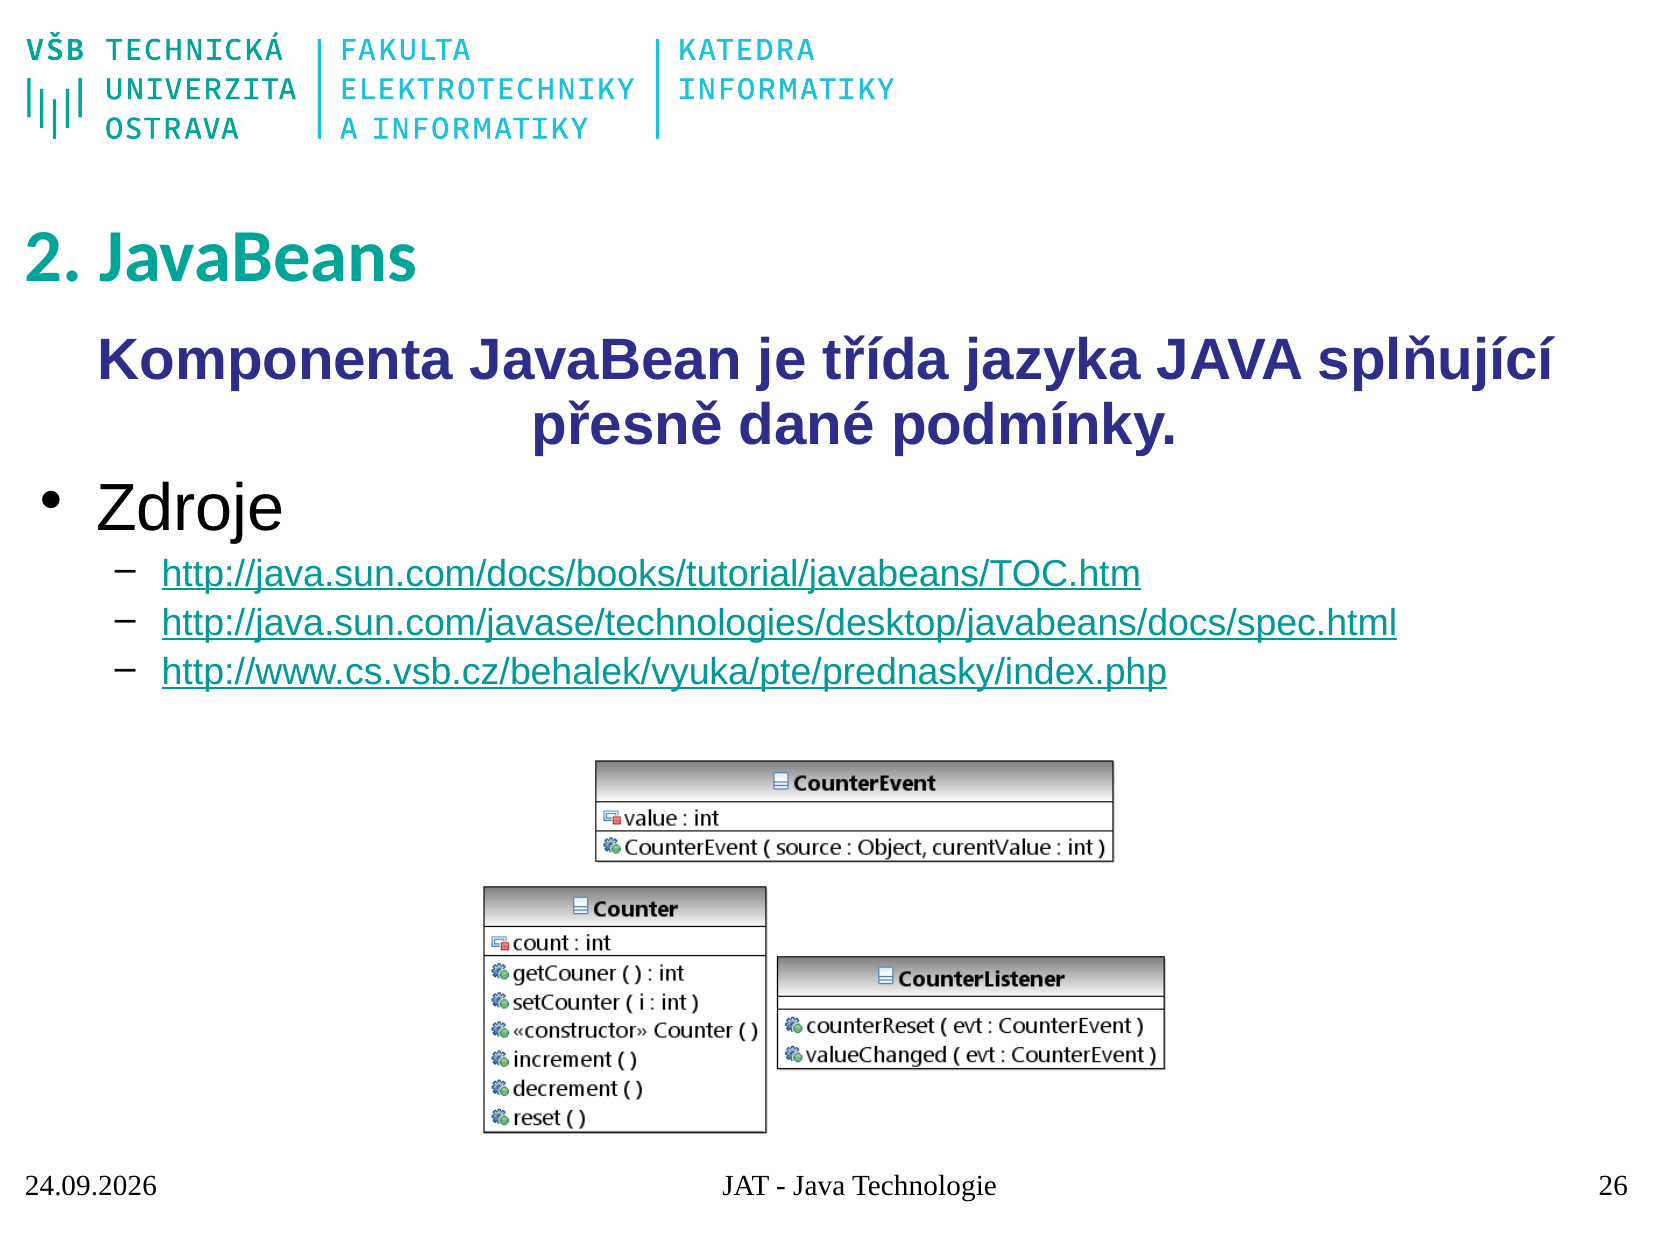

2. JavaBeans
# Komponenta JavaBean je třída jazyka JAVA splňující přesně dané podmínky.
Zdroje
http://java.sun.com/docs/books/tutorial/javabeans/TOC.htm
http://java.sun.com/javase/technologies/desktop/javabeans/docs/spec.html
http://www.cs.vsb.cz/behalek/vyuka/pte/prednasky/index.php
JAT - Java Technologie
26